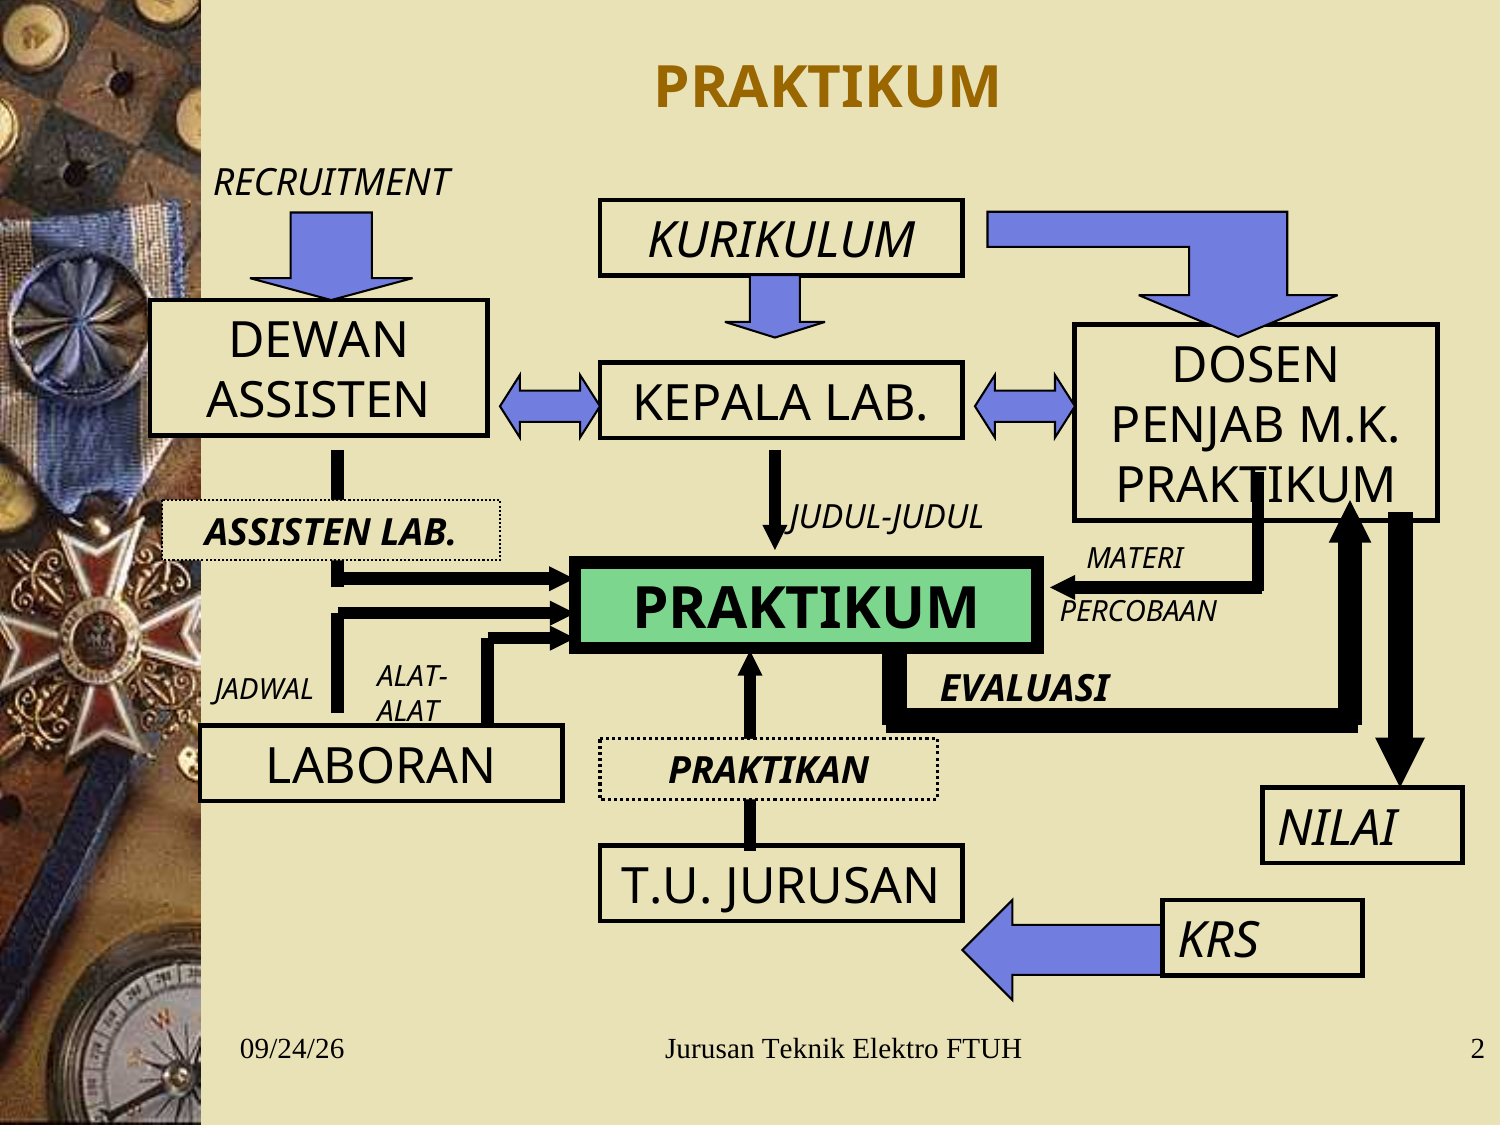

# PRAKTIKUM
RECRUITMENT
KURIKULUM
DEWAN ASSISTEN
DOSEN PENJAB M.K. PRAKTIKUM
KEPALA LAB.
JUDUL-JUDUL
ASSISTEN LAB.
MATERI
PERCOBAAN
PRAKTIKUM
ALAT-ALAT
EVALUASI
JADWAL
LABORAN
PRAKTIKAN
NILAI
T.U. JURUSAN
KRS
Jurusan Teknik Elektro FTUH
2